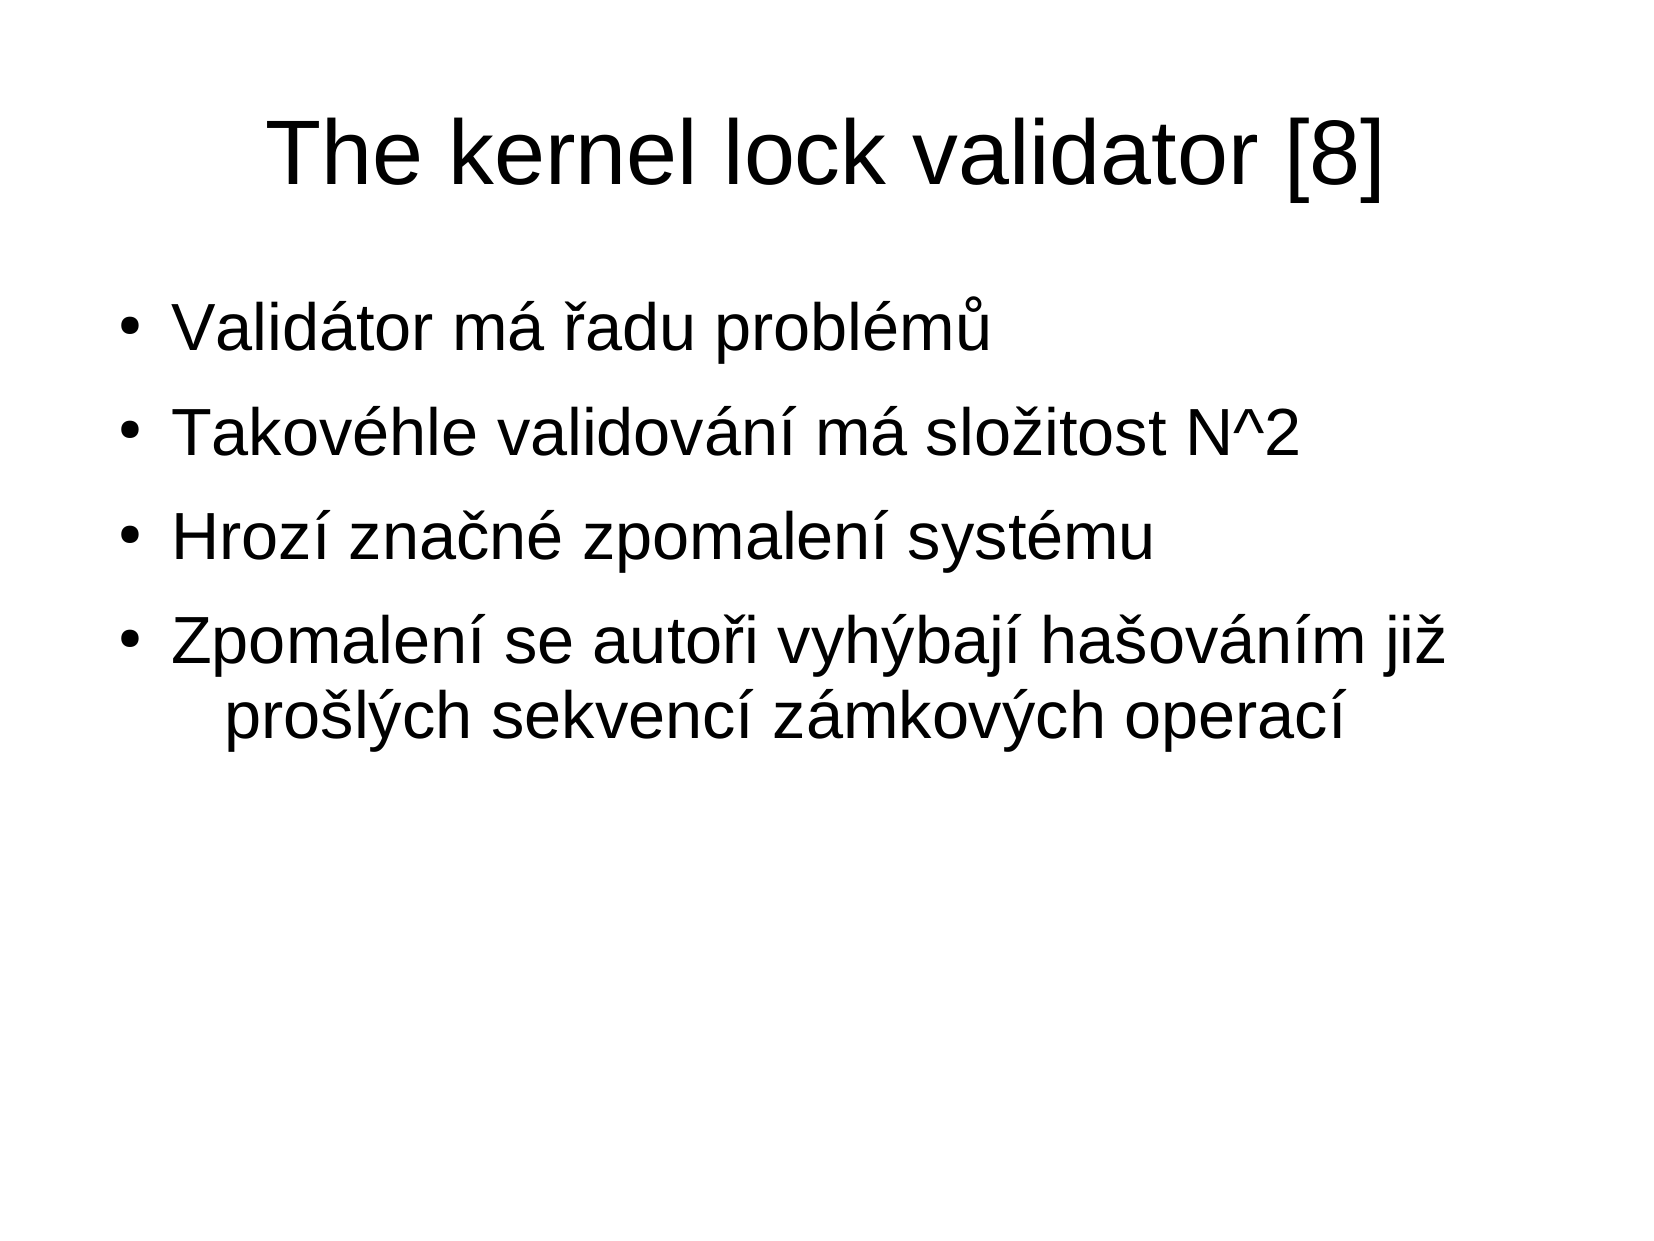

# The kernel lock validator [8]
Validátor má řadu problémů
Takovéhle validování má složitost N^2
Hrozí značné zpomalení systému
Zpomalení se autoři vyhýbají hašováním již prošlých sekvencí zámkových operací